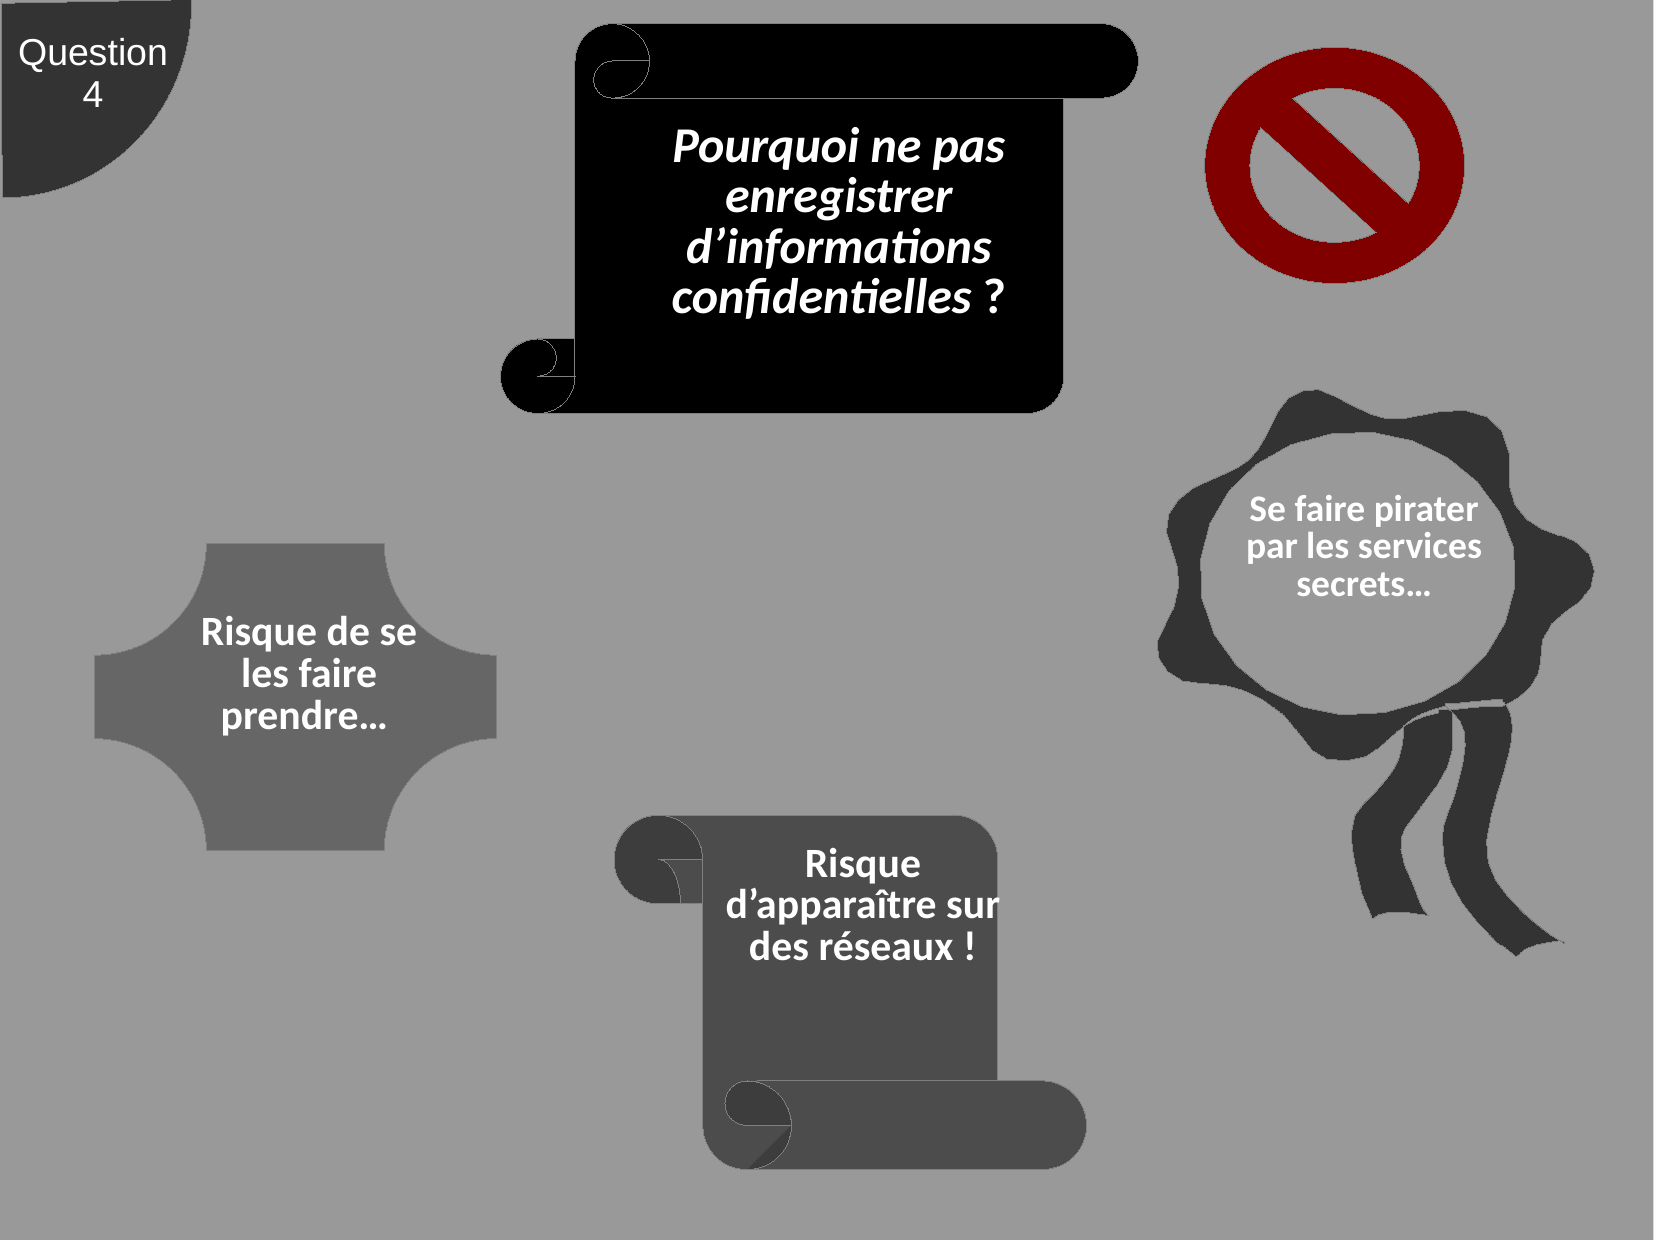

Question 4
Pourquoi ne pas enregistrer d’informations confidentielles ?
Se faire pirater par les services secrets…
Risque de se les faire prendre…
Risque d’apparaître sur des réseaux !